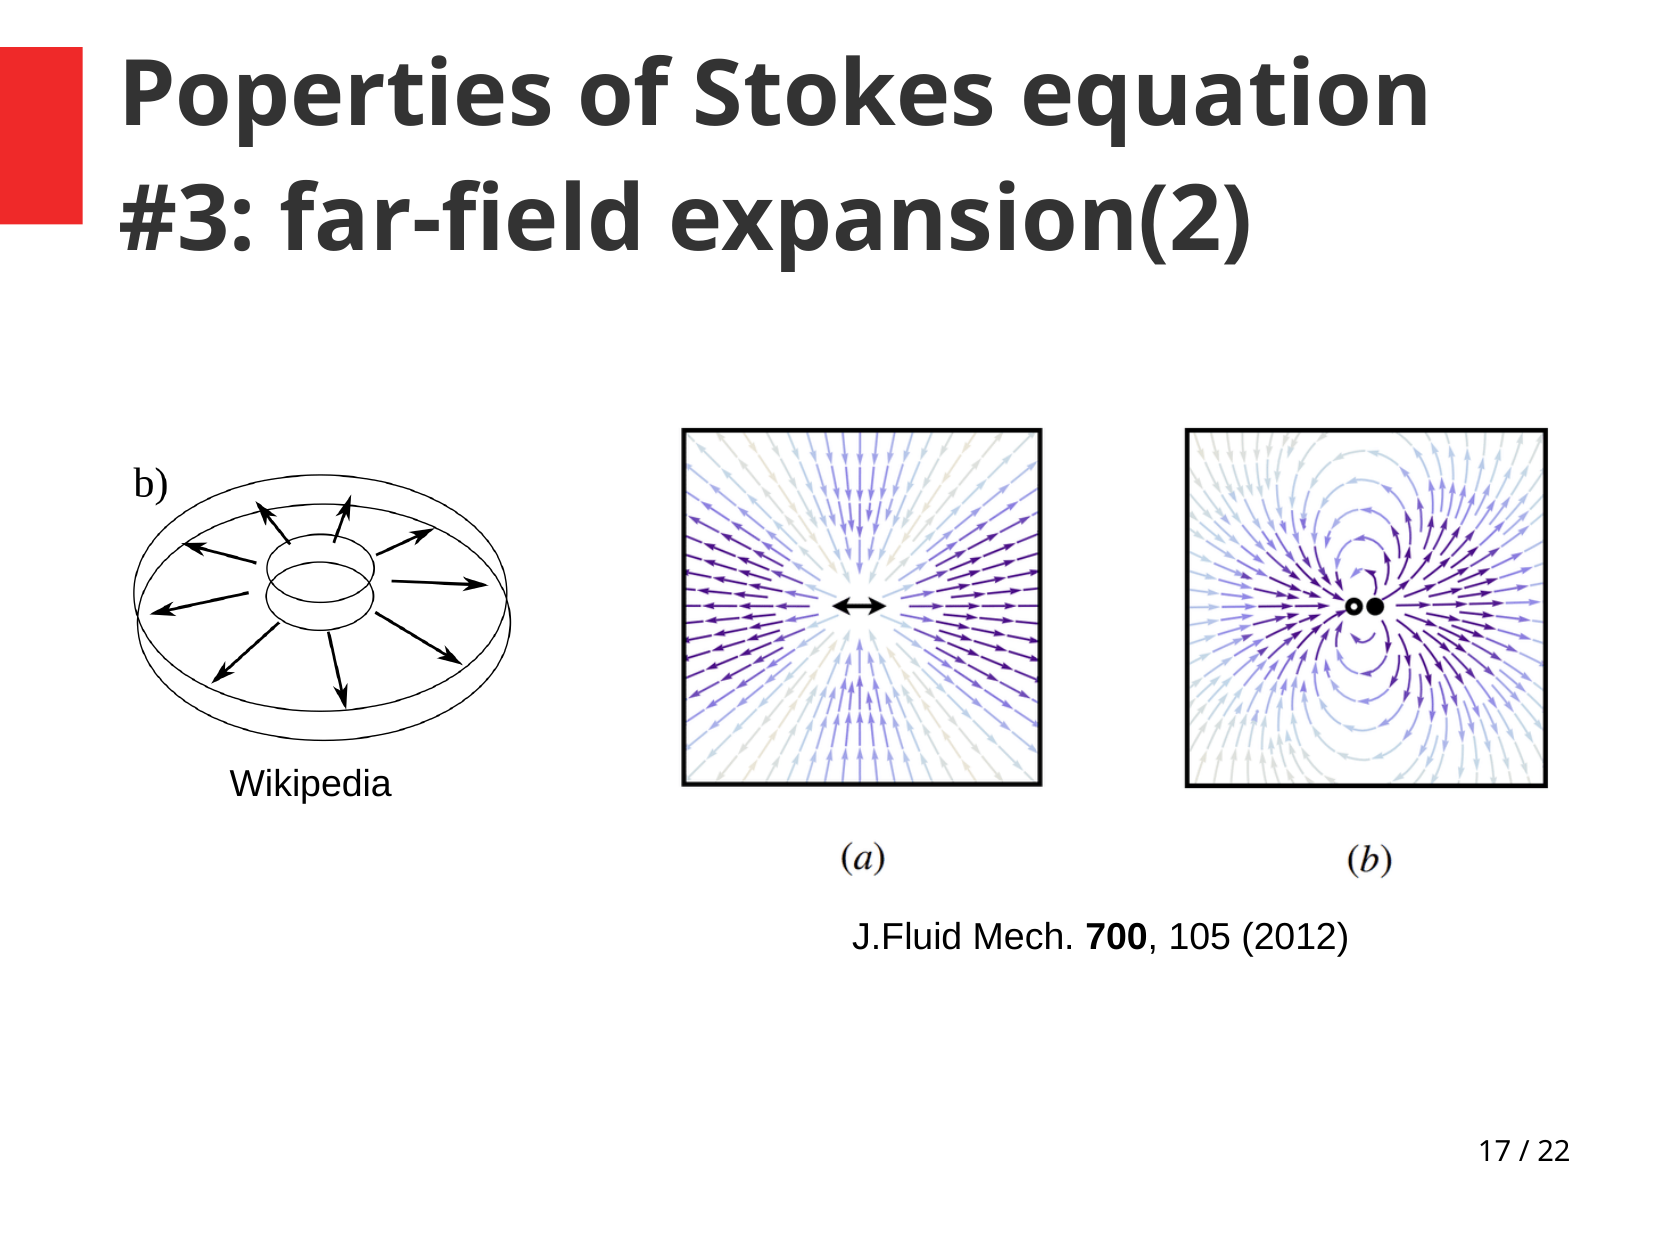

# Poperties of Stokes equation #3: far-field expansion(2)
J.Fluid Mech. 700, 105 (2012)
Wikipedia
17